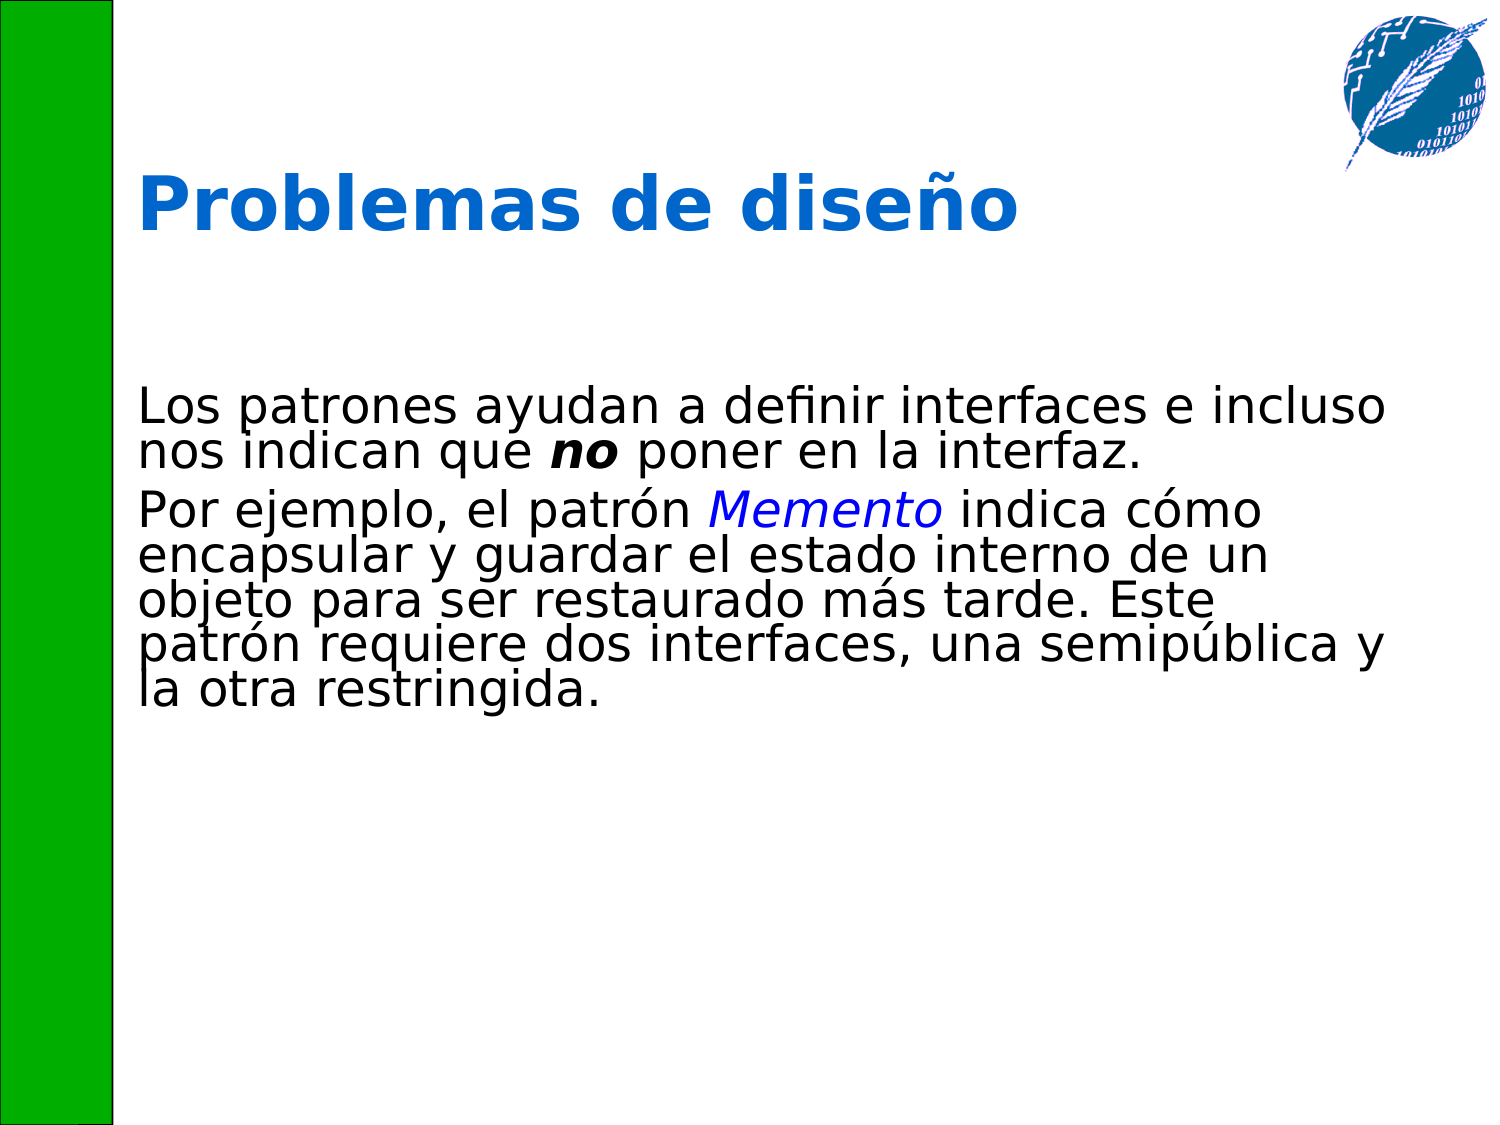

# Problemas de diseño
Los patrones ayudan a definir interfaces e incluso nos indican que no poner en la interfaz.
Por ejemplo, el patrón Memento indica cómo encapsular y guardar el estado interno de un objeto para ser restaurado más tarde. Este patrón requiere dos interfaces, una semipública y la otra restringida.